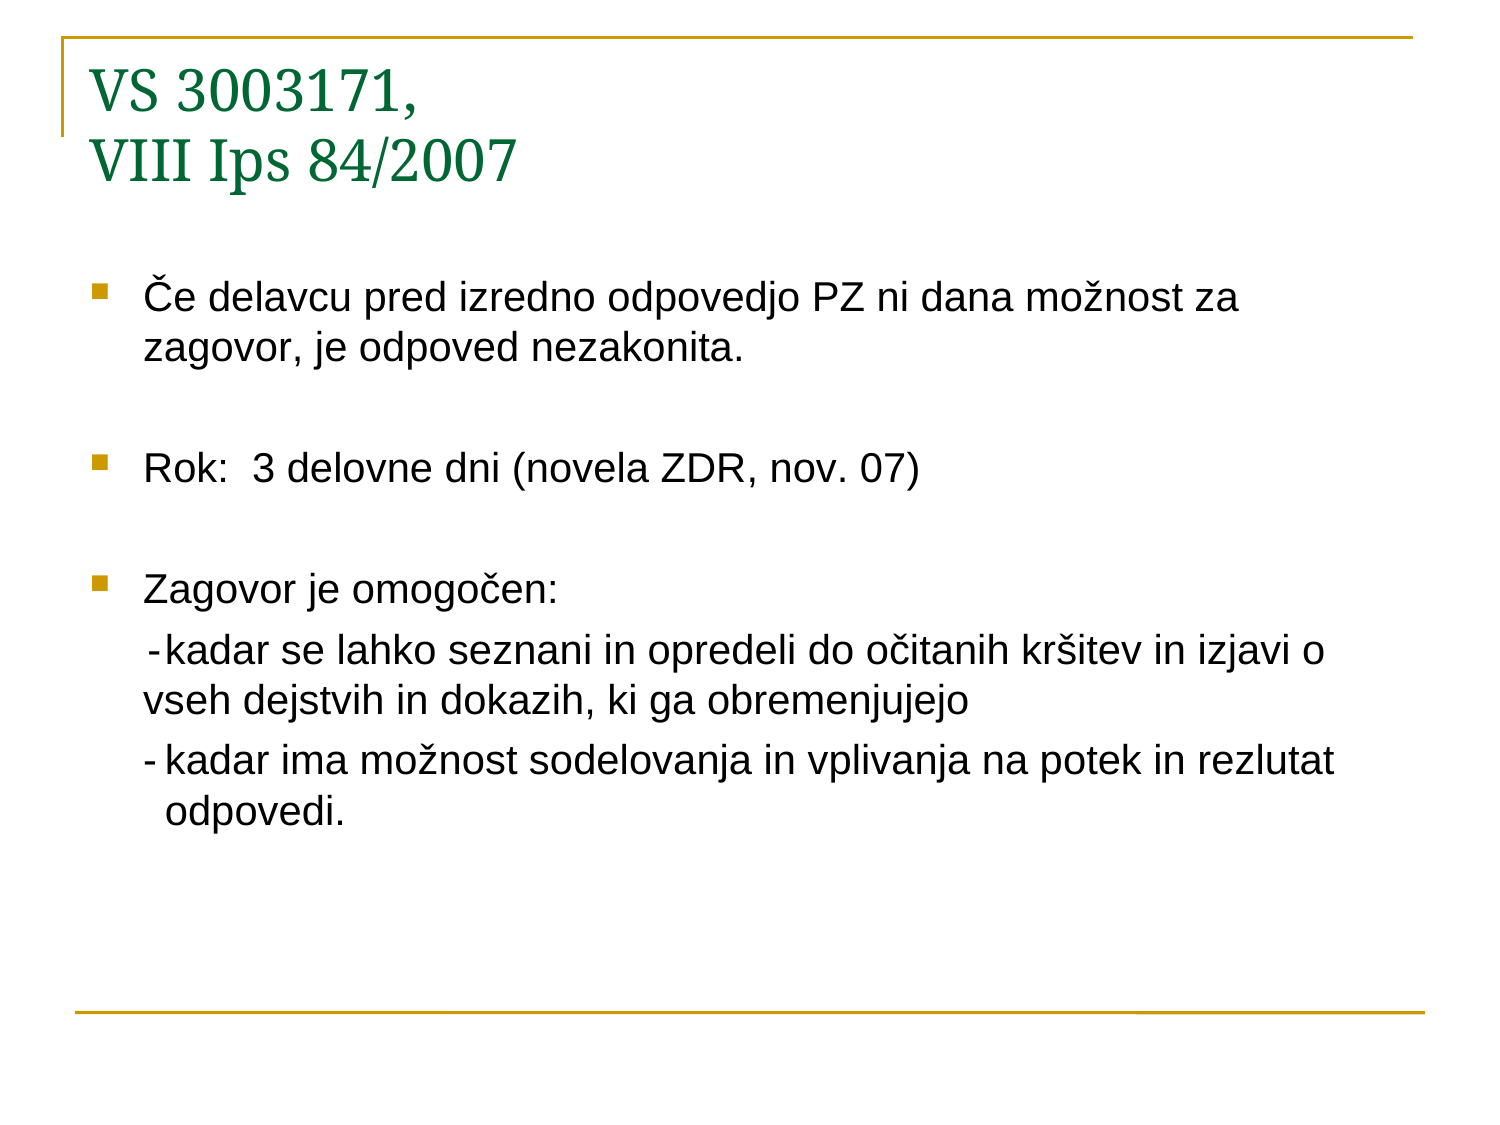

# VS 3003171, VIII Ips 84/2007
Če delavcu pred izredno odpovedjo PZ ni dana možnost za zagovor, je odpoved nezakonita.
Rok: 3 delovne dni (novela ZDR, nov. 07)‏
Zagovor je omogočen:
 -	kadar se lahko seznani in opredeli do očitanih kršitev in izjavi o 	vseh dejstvih in dokazih, ki ga obremenjujejo
	-	kadar ima možnost sodelovanja in vplivanja na potek in rezlutat 	odpovedi.